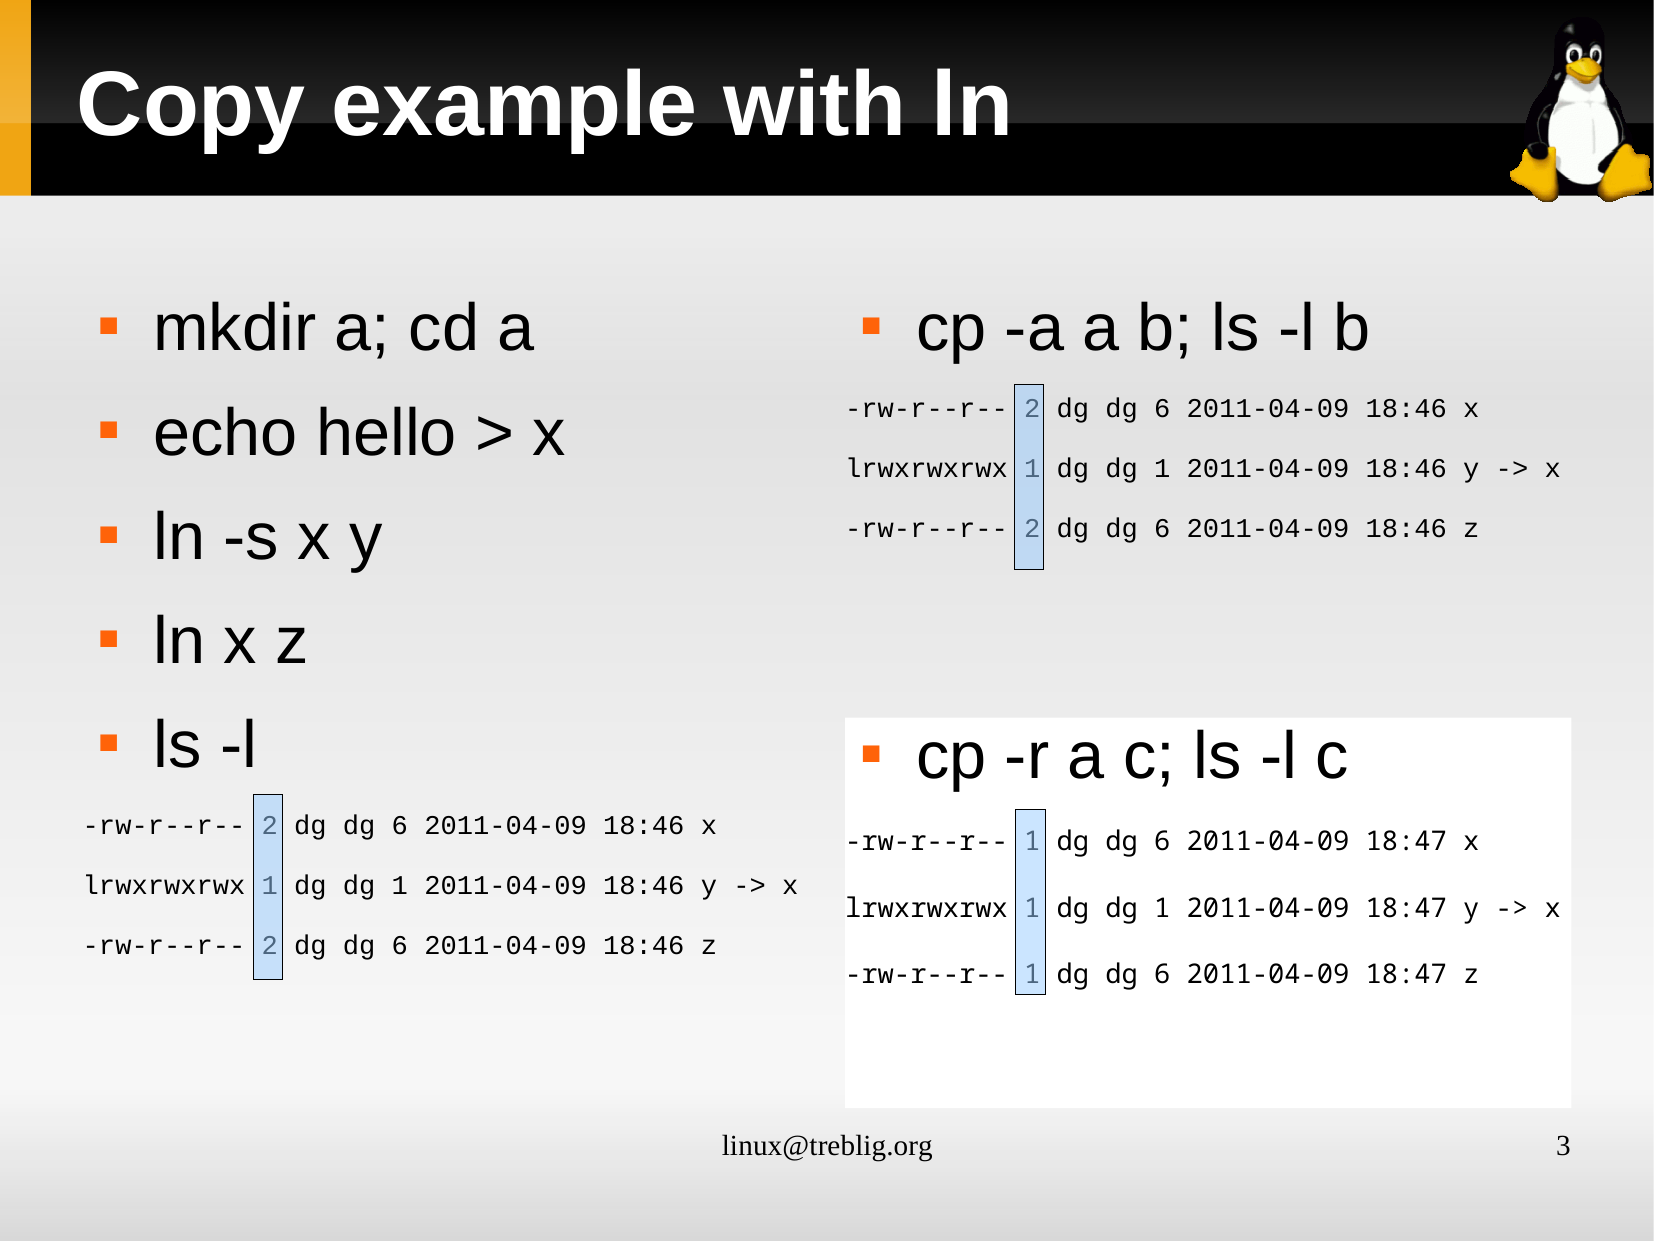

# Copy example with ln
mkdir a; cd a
echo hello > x
ln -s x y
ln x z
ls -l
-rw-r--r-- 2 dg dg 6 2011-04-09 18:46 x
lrwxrwxrwx 1 dg dg 1 2011-04-09 18:46 y -> x
-rw-r--r-- 2 dg dg 6 2011-04-09 18:46 z
cp -a a b; ls -l b
-rw-r--r-- 2 dg dg 6 2011-04-09 18:46 x
lrwxrwxrwx 1 dg dg 1 2011-04-09 18:46 y -> x
-rw-r--r-- 2 dg dg 6 2011-04-09 18:46 z
cp -r a c; ls -l c
-rw-r--r-- 1 dg dg 6 2011-04-09 18:47 x
lrwxrwxrwx 1 dg dg 1 2011-04-09 18:47 y -> x
-rw-r--r-- 1 dg dg 6 2011-04-09 18:47 z
linux@treblig.org
3